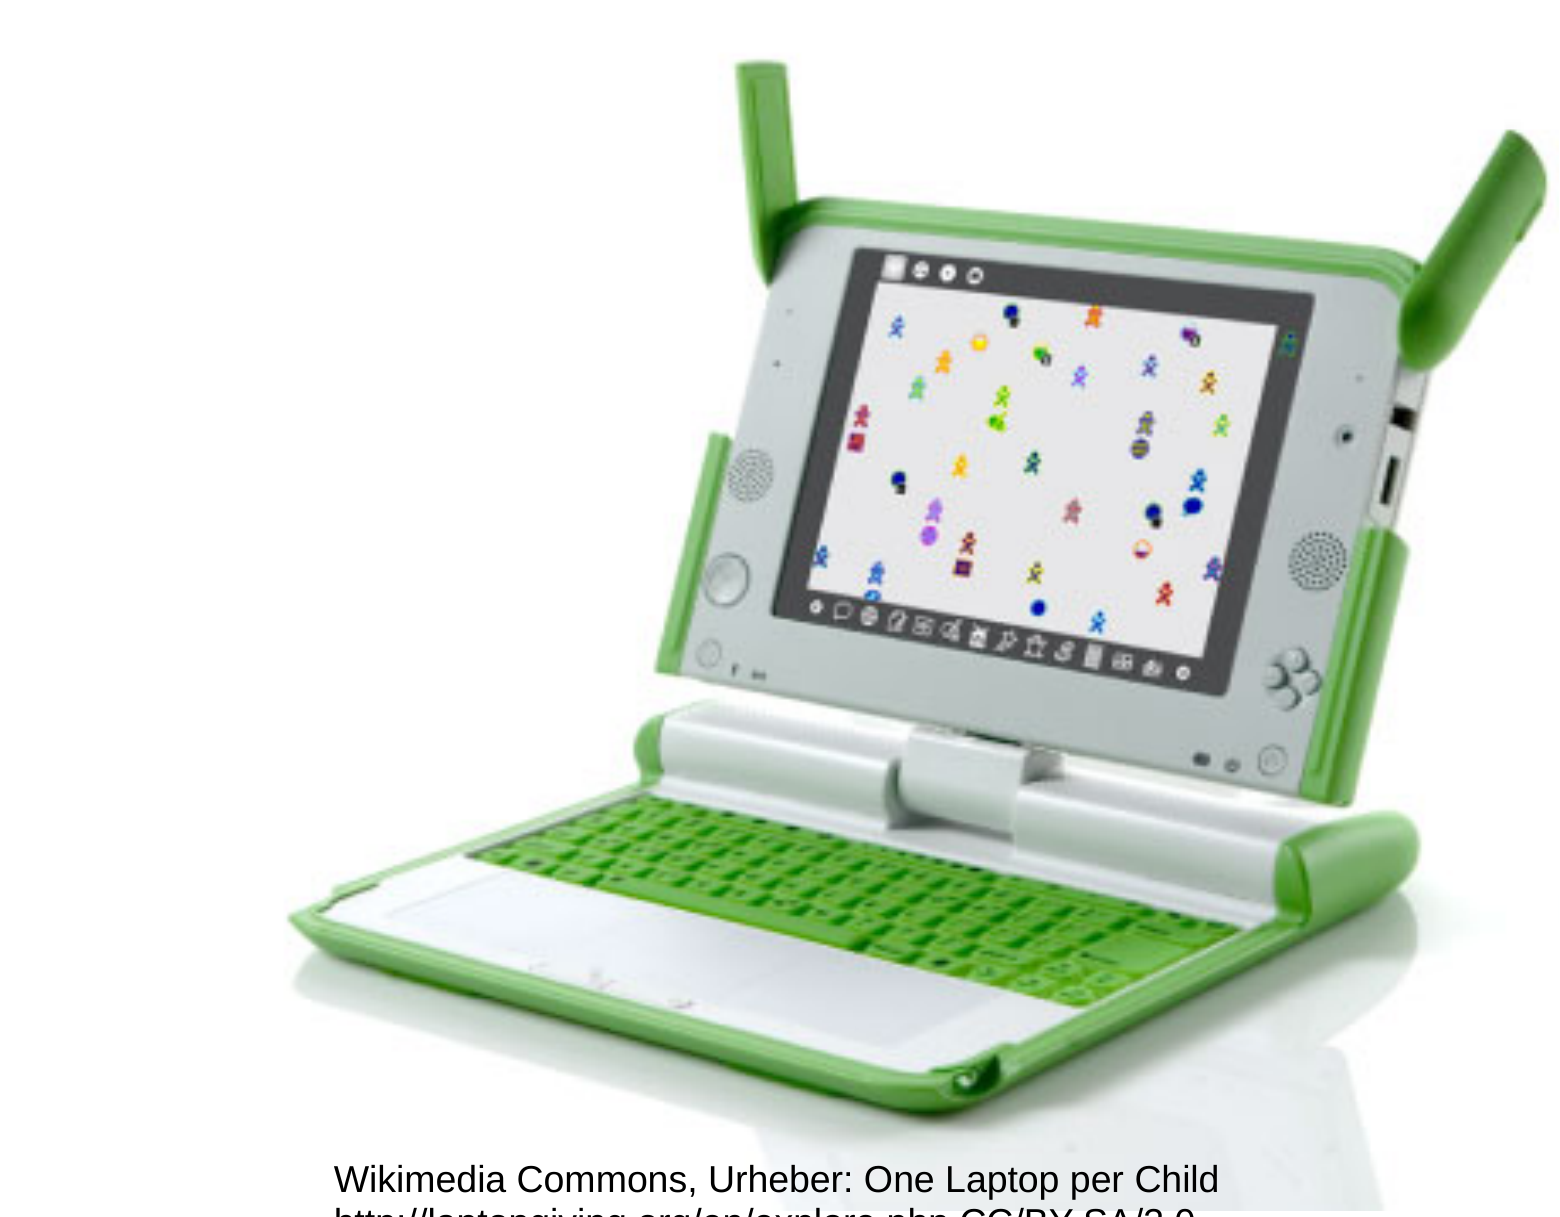

Wikimedia Commons, Urheber: One Laptop per Child http://laptopgiving.org/en/explore.php CC/BY-SA/3.0